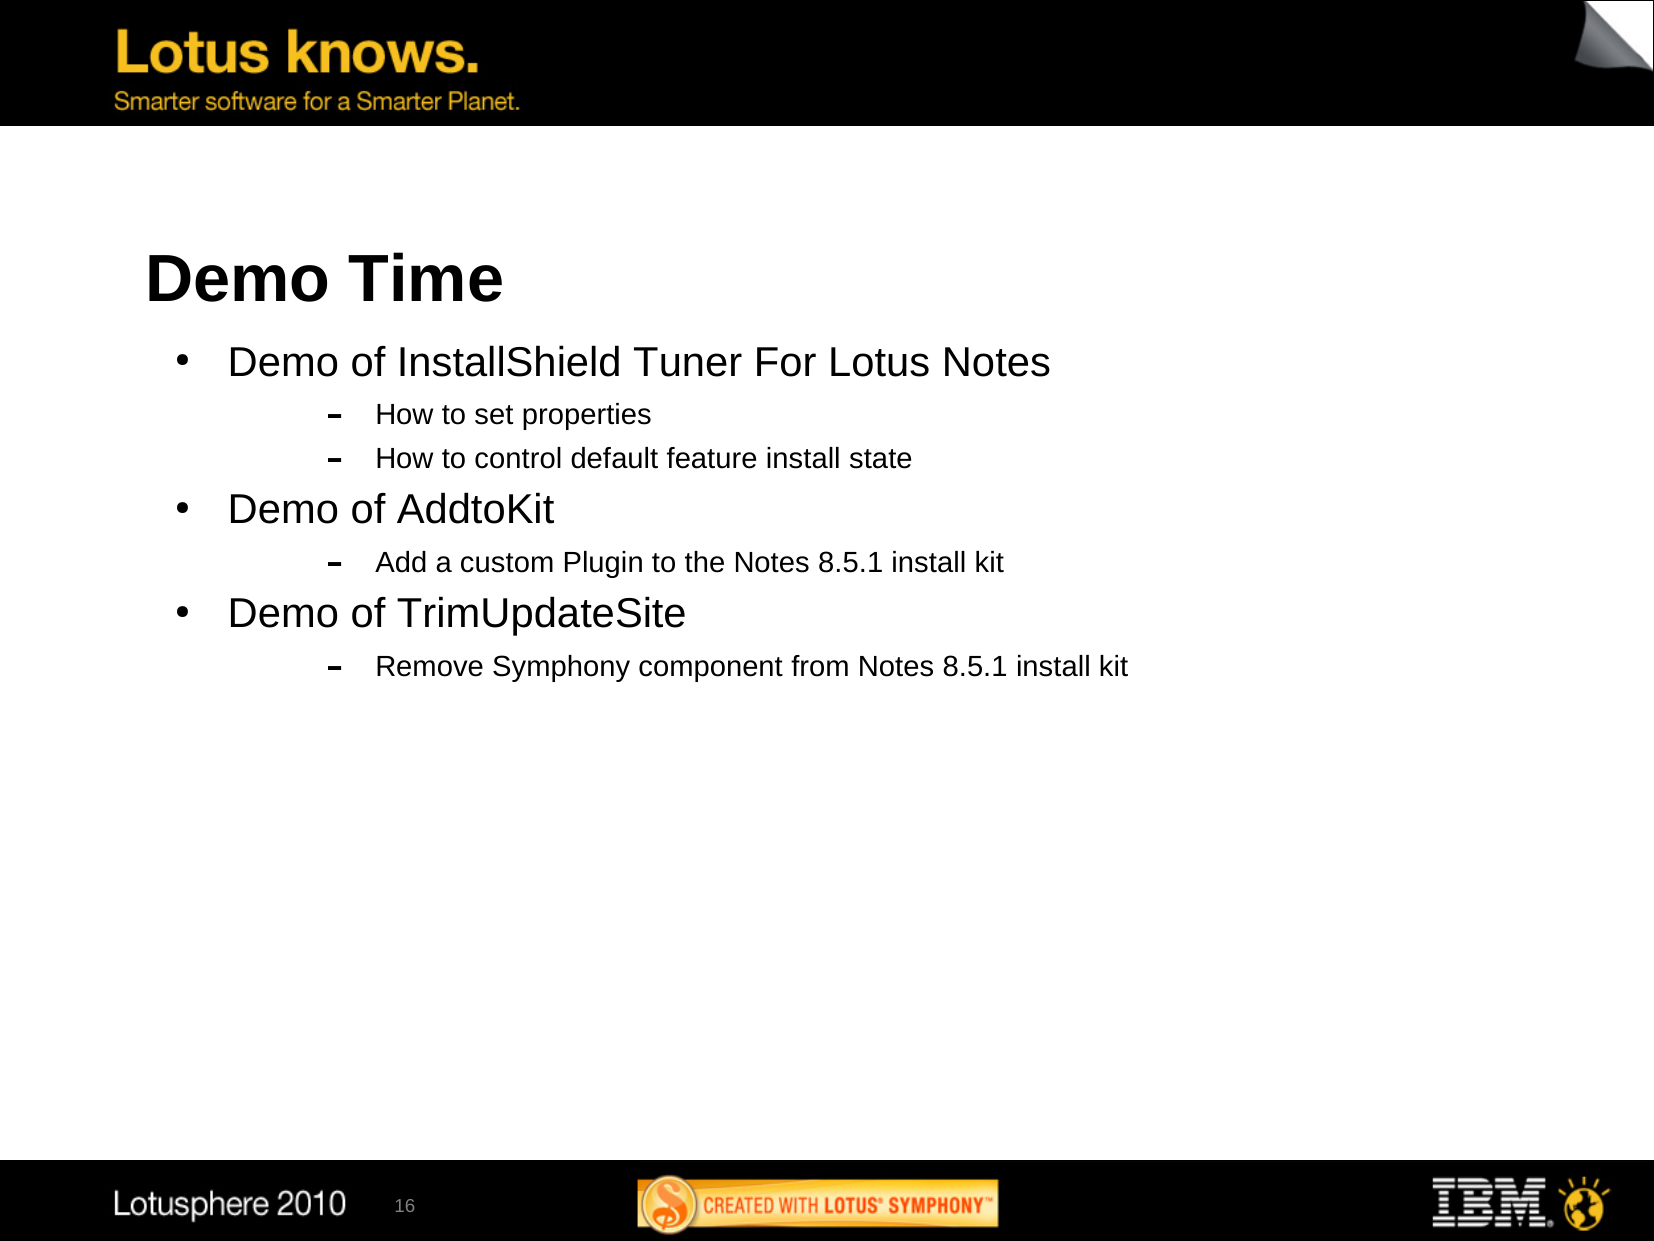

# Demo Time
Demo of InstallShield Tuner For Lotus Notes
How to set properties
How to control default feature install state
Demo of AddtoKit
Add a custom Plugin to the Notes 8.5.1 install kit
Demo of TrimUpdateSite
Remove Symphony component from Notes 8.5.1 install kit
16